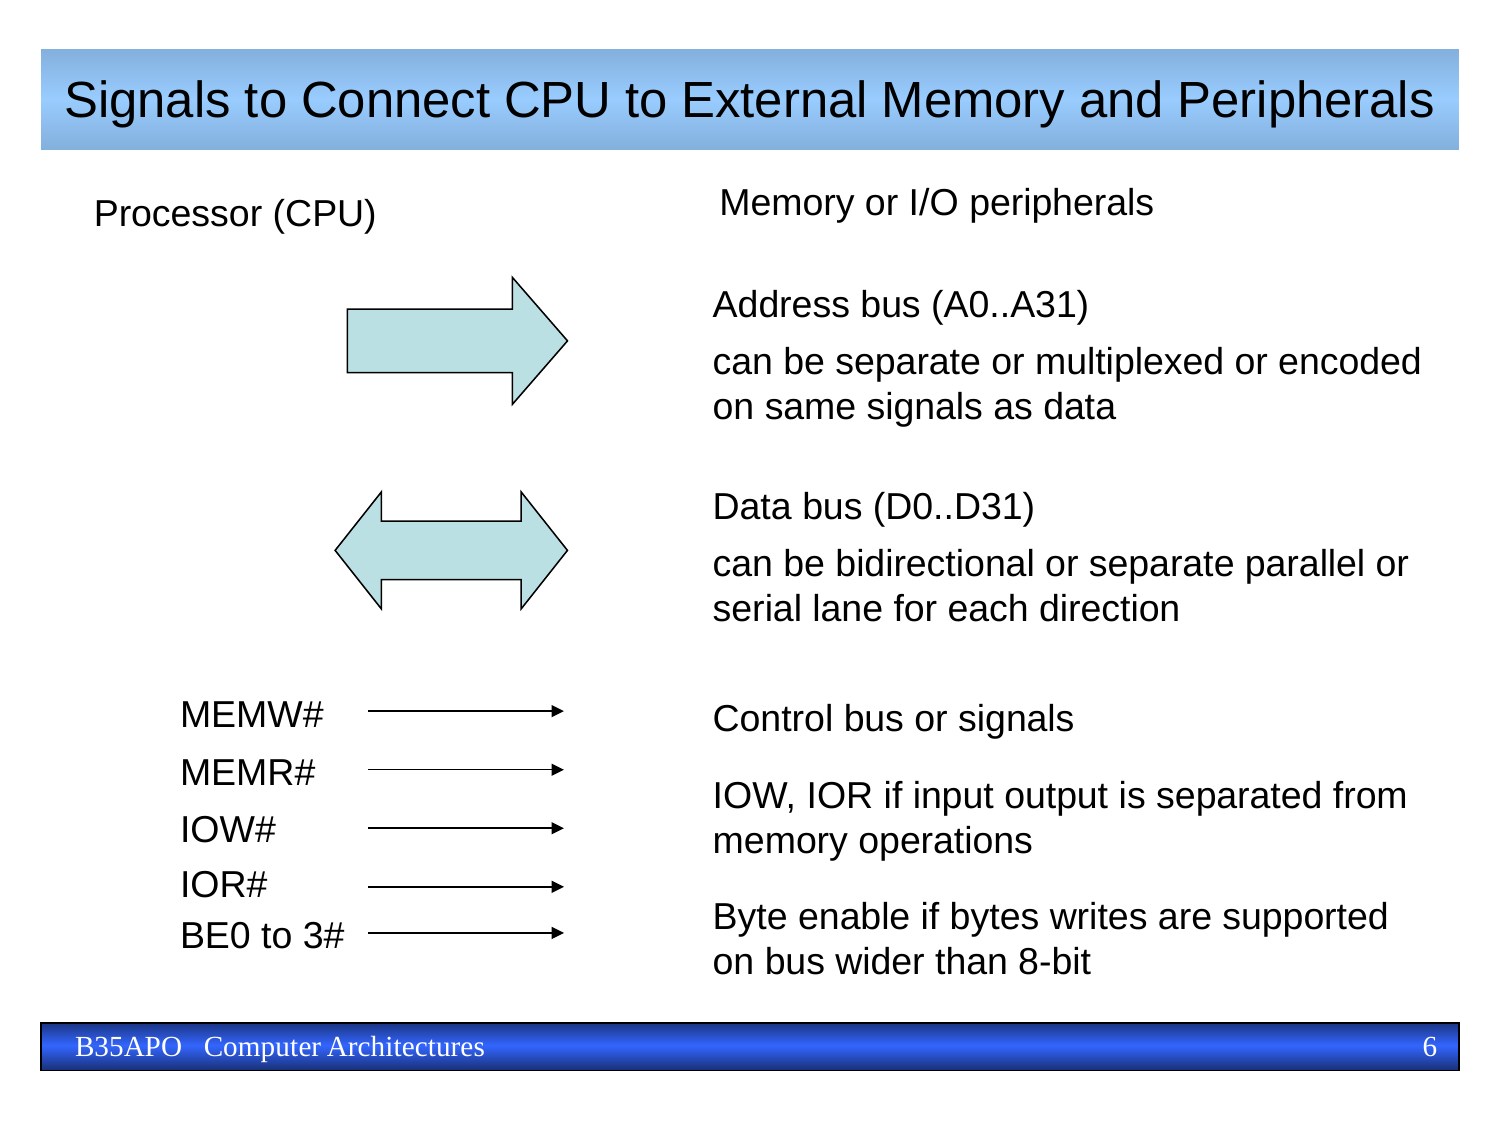

# Signals to Connect CPU to External Memory and Peripherals
Memory or I/O peripherals
Processor (CPU)
Address bus (A0..A31)
can be separate or multiplexed or encoded on same signals as data
Data bus (D0..D31)
can be bidirectional or separate parallel or serial lane for each direction
MEMW#
Control bus or signals
IOW, IOR if input output is separated from memory operations
Byte enable if bytes writes are supported on bus wider than 8-bit
MEMR#
IOW#
IOR#
BE0 to 3#
B35APO Computer Architectures
6